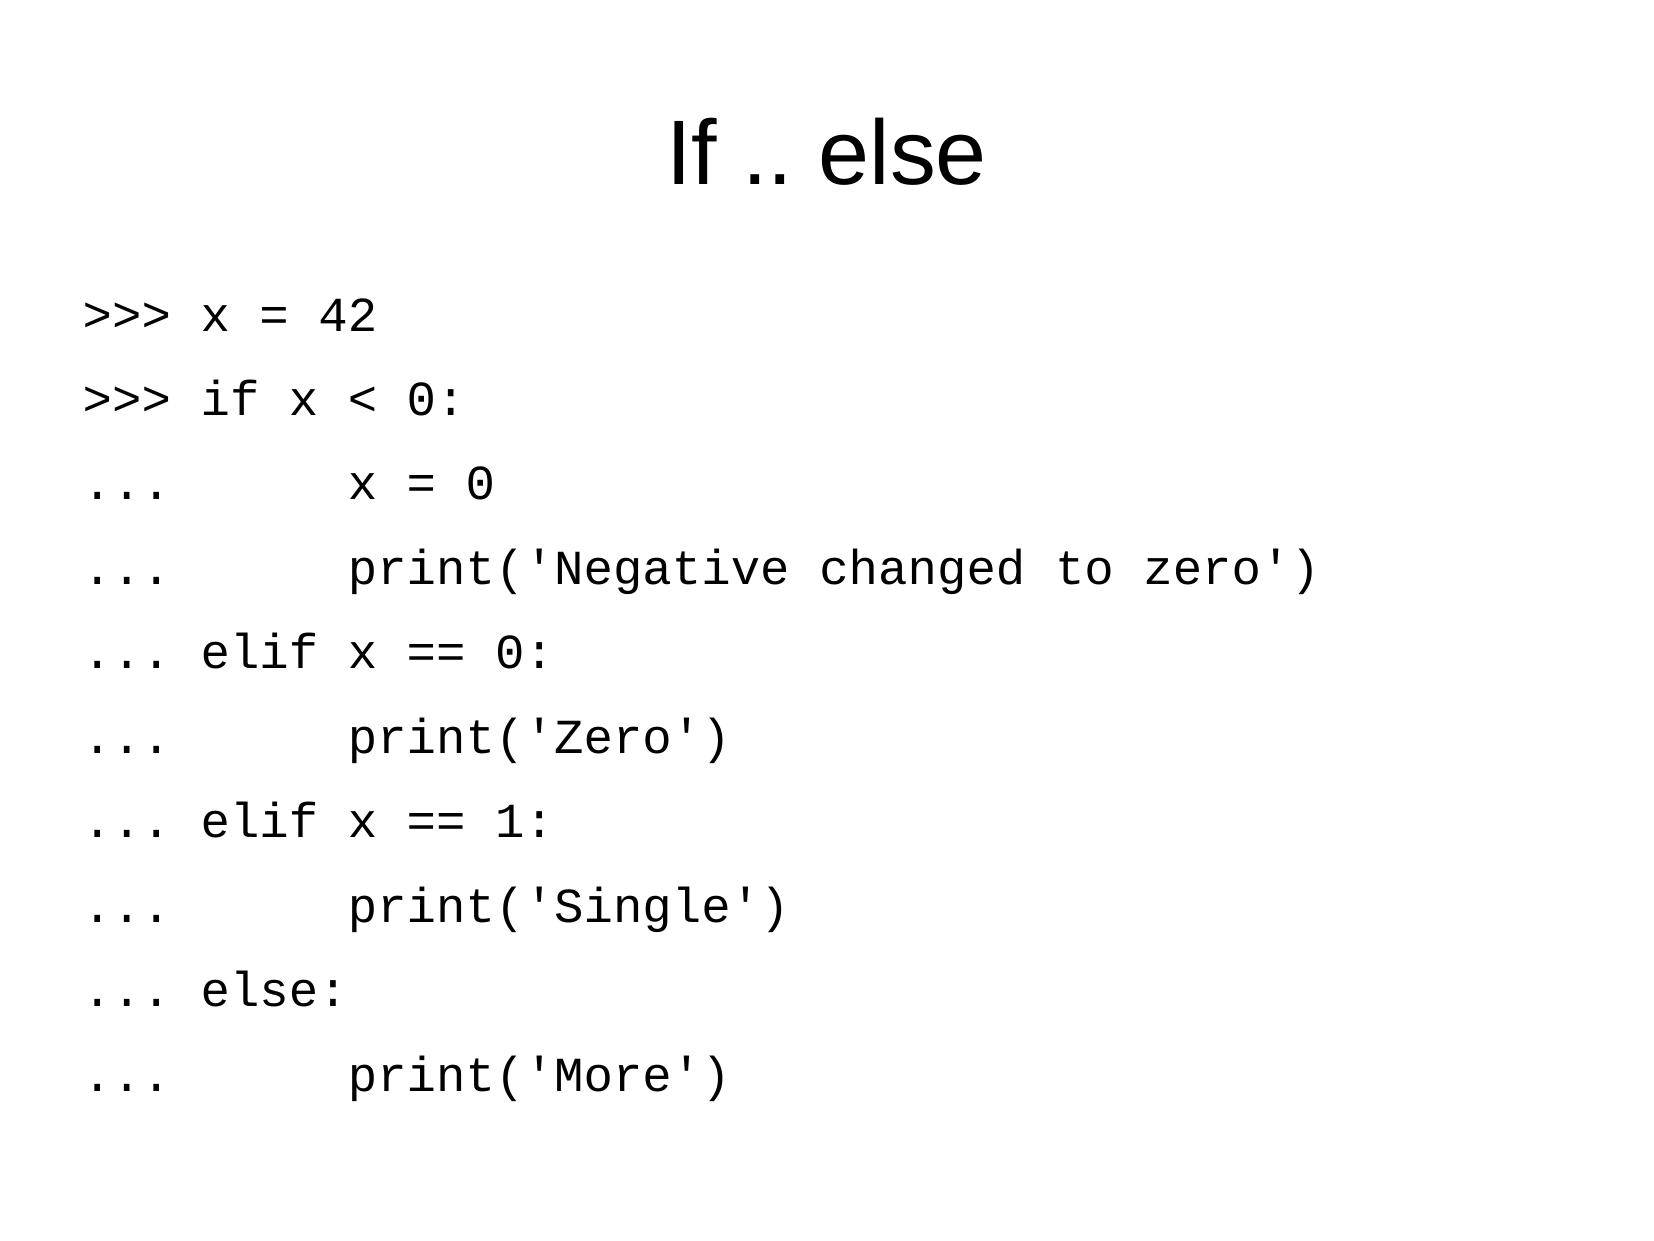

# If .. else
>>> x = 42
>>> if x < 0:
... x = 0
... print('Negative changed to zero')
... elif x == 0:
... print('Zero')
... elif x == 1:
... print('Single')
... else:
... print('More')